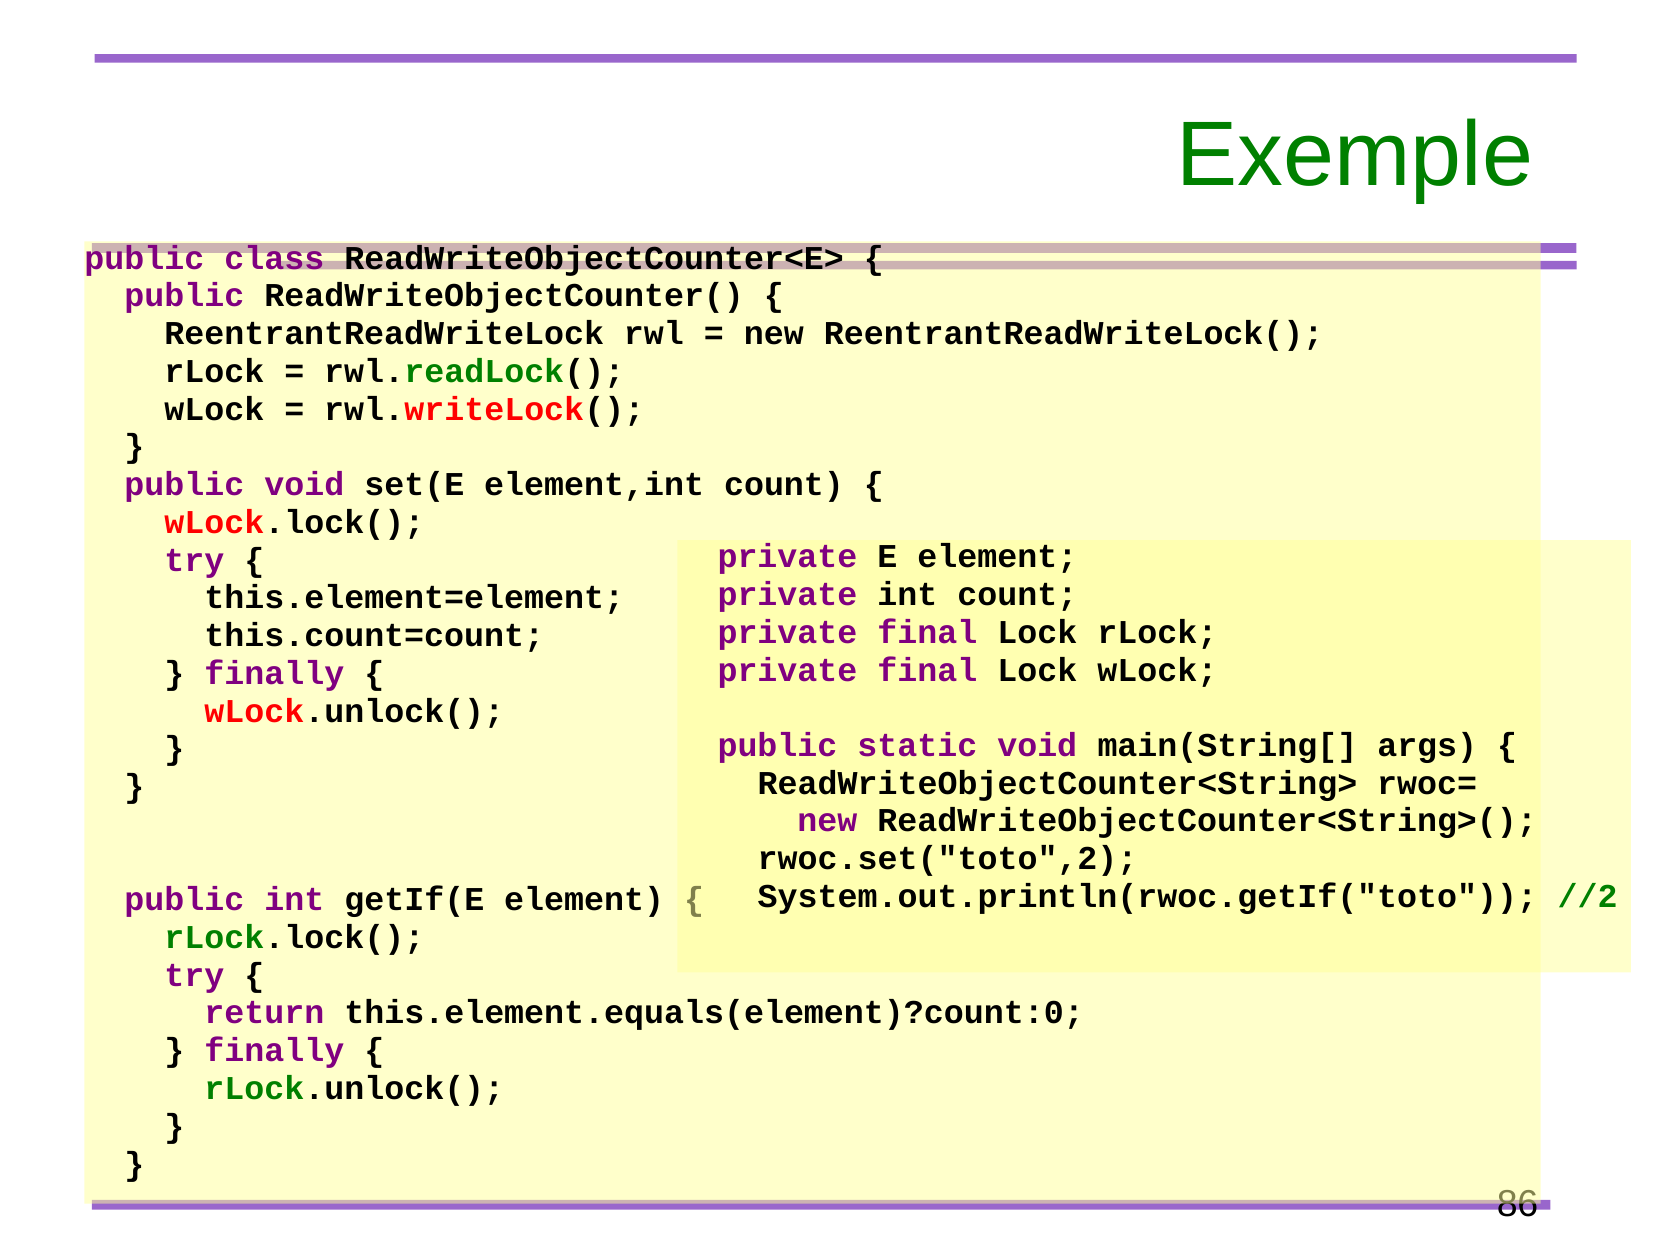

# Exemple
public class ReadWriteObjectCounter<E> {
 public ReadWriteObjectCounter() {
 ReentrantReadWriteLock rwl = new ReentrantReadWriteLock();
 rLock = rwl.readLock();
 wLock = rwl.writeLock();
 }
 public void set(E element,int count) {
 wLock.lock();
 try {
 this.element=element;
 this.count=count;
 } finally {
 wLock.unlock();
 }
 }
 public int getIf(E element) {
 rLock.lock();
 try {
 return this.element.equals(element)?count:0;
 } finally {
 rLock.unlock();
 }
 }
 private E element;
 private int count;
 private final Lock rLock;
 private final Lock wLock;
 public static void main(String[] args) {
 ReadWriteObjectCounter<String> rwoc=
 new ReadWriteObjectCounter<String>();
 rwoc.set("toto",2);
 System.out.println(rwoc.getIf("toto")); //2